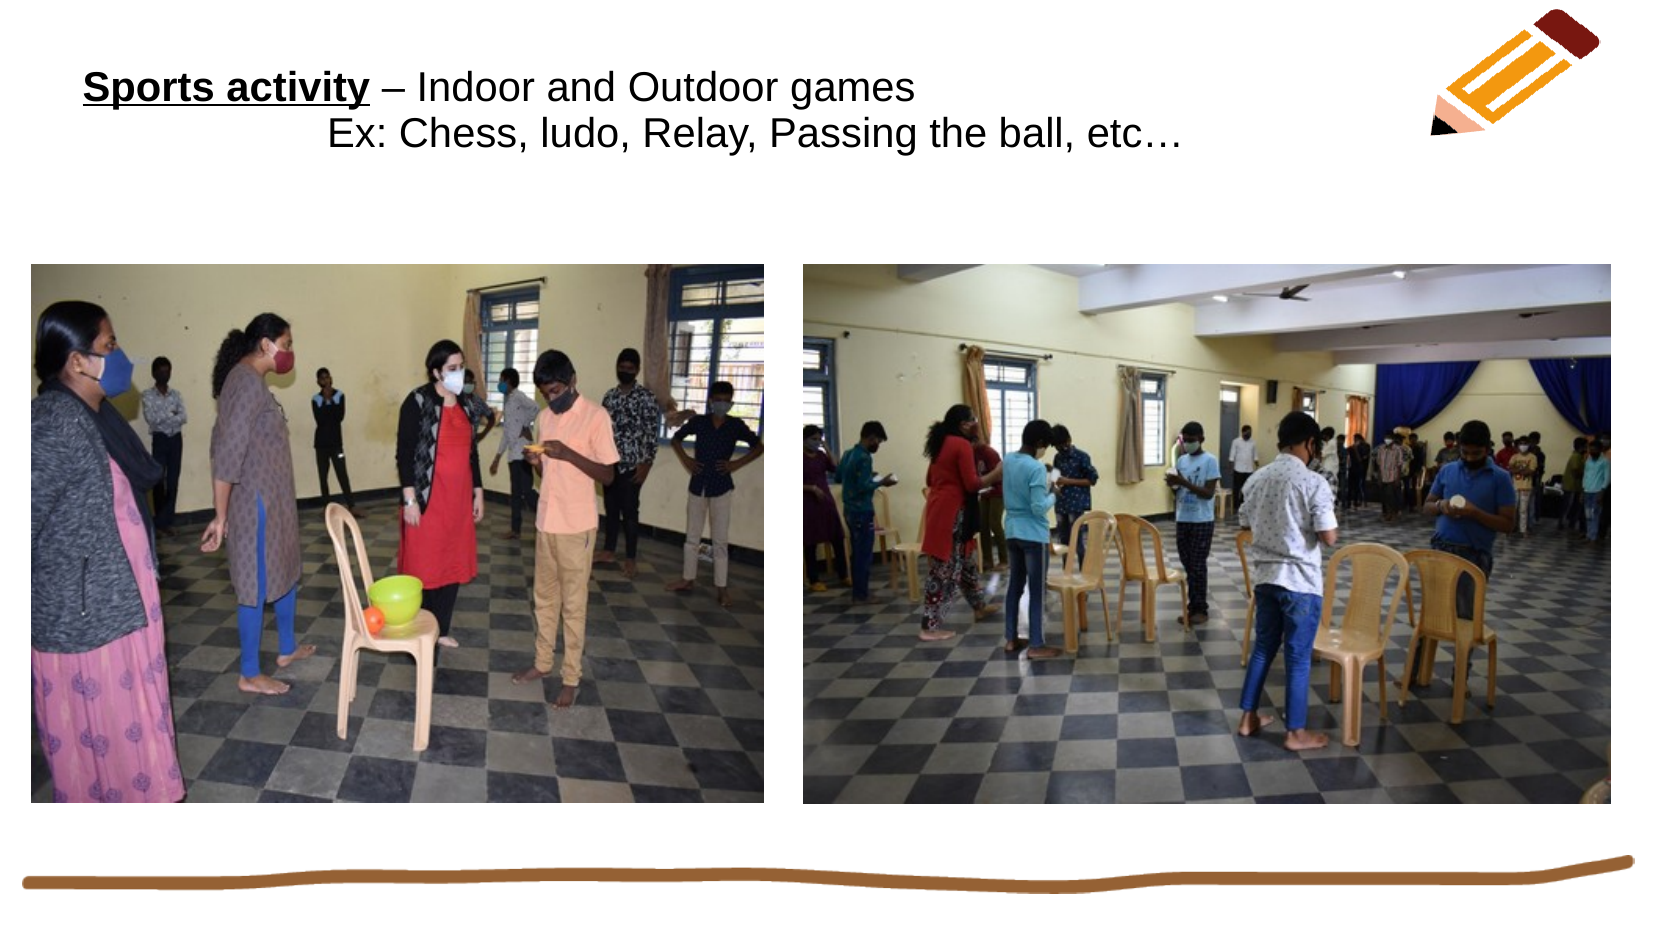

# Sports activity – Indoor and Outdoor games
Ex: Chess, ludo, Relay, Passing the ball, etc…